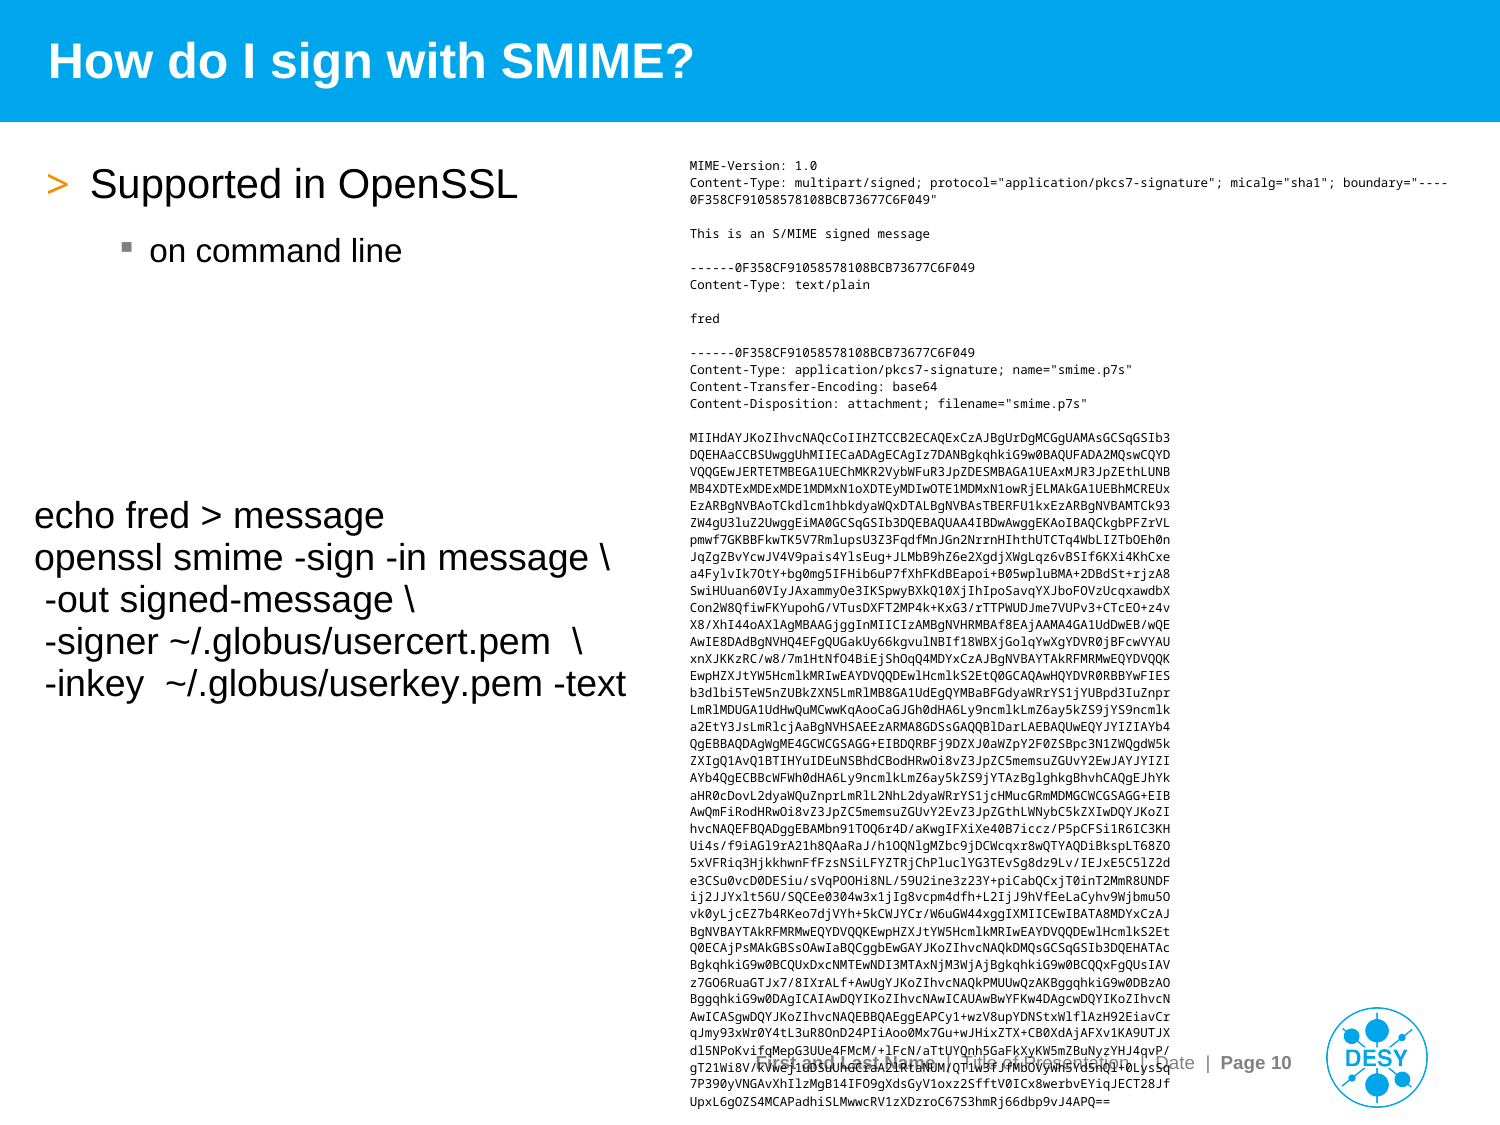

# How do I sign with SMIME?
MIME-Version: 1.0
Content-Type: multipart/signed; protocol="application/pkcs7-signature"; micalg="sha1"; boundary="----0F358CF91058578108BCB73677C6F049"
This is an S/MIME signed message
------0F358CF91058578108BCB73677C6F049
Content-Type: text/plain
fred
------0F358CF91058578108BCB73677C6F049
Content-Type: application/pkcs7-signature; name="smime.p7s"
Content-Transfer-Encoding: base64
Content-Disposition: attachment; filename="smime.p7s"
MIIHdAYJKoZIhvcNAQcCoIIHZTCCB2ECAQExCzAJBgUrDgMCGgUAMAsGCSqGSIb3
DQEHAaCCBSUwggUhMIIECaADAgECAgIz7DANBgkqhkiG9w0BAQUFADA2MQswCQYD
VQQGEwJERTETMBEGA1UEChMKR2VybWFuR3JpZDESMBAGA1UEAxMJR3JpZEthLUNB
MB4XDTExMDExMDE1MDMxN1oXDTEyMDIwOTE1MDMxN1owRjELMAkGA1UEBhMCREUx
EzARBgNVBAoTCkdlcm1hbkdyaWQxDTALBgNVBAsTBERFU1kxEzARBgNVBAMTCk93
ZW4gU3luZ2UwggEiMA0GCSqGSIb3DQEBAQUAA4IBDwAwggEKAoIBAQCkgbPFZrVL
pmwf7GKBBFkwTK5V7RmlupsU3Z3FqdfMnJGn2NrrnHIhthUTCTq4WbLIZTbOEh0n
JqZgZBvYcwJV4V9pais4YlsEug+JLMbB9hZ6e2XgdjXWgLqz6vBSIf6KXi4KhCxe
a4FylvIk7OtY+bg0mg5IFHib6uP7fXhFKdBEapoi+B05wpluBMA+2DBdSt+rjzA8
SwiHUuan60VIyJAxammyOe3IKSpwyBXkQ10XjIhIpoSavqYXJboFOVzUcqxawdbX
Con2W8QfiwFKYupohG/VTusDXFT2MP4k+KxG3/rTTPWUDJme7VUPv3+CTcEO+z4v
X8/XhI44oAXlAgMBAAGjggInMIICIzAMBgNVHRMBAf8EAjAAMA4GA1UdDwEB/wQE
AwIE8DAdBgNVHQ4EFgQUGakUy66kgvulNBIf18WBXjGolqYwXgYDVR0jBFcwVYAU
xnXJKKzRC/w8/7m1HtNfO4BiEjShOqQ4MDYxCzAJBgNVBAYTAkRFMRMwEQYDVQQK
EwpHZXJtYW5HcmlkMRIwEAYDVQQDEwlHcmlkS2EtQ0GCAQAwHQYDVR0RBBYwFIES
b3dlbi5TeW5nZUBkZXN5LmRlMB8GA1UdEgQYMBaBFGdyaWRrYS1jYUBpd3IuZnpr
LmRlMDUGA1UdHwQuMCwwKqAooCaGJGh0dHA6Ly9ncmlkLmZ6ay5kZS9jYS9ncmlk
a2EtY3JsLmRlcjAaBgNVHSAEEzARMA8GDSsGAQQBlDarLAEBAQUwEQYJYIZIAYb4
QgEBBAQDAgWgME4GCWCGSAGG+EIBDQRBFj9DZXJ0aWZpY2F0ZSBpc3N1ZWQgdW5k
ZXIgQ1AvQ1BTIHYuIDEuNSBhdCBodHRwOi8vZ3JpZC5memsuZGUvY2EwJAYJYIZI
AYb4QgECBBcWFWh0dHA6Ly9ncmlkLmZ6ay5kZS9jYTAzBglghkgBhvhCAQgEJhYk
aHR0cDovL2dyaWQuZnprLmRlL2NhL2dyaWRrYS1jcHMucGRmMDMGCWCGSAGG+EIB
AwQmFiRodHRwOi8vZ3JpZC5memsuZGUvY2EvZ3JpZGthLWNybC5kZXIwDQYJKoZI
hvcNAQEFBQADggEBAMbn91TOQ6r4D/aKwgIFXiXe40B7iccz/P5pCFSi1R6IC3KH
Ui4s/f9iAGl9rA21h8QAaRaJ/h1OQNlgMZbc9jDCWcqxr8wQTYAQDiBkspLT68ZO
5xVFRiq3HjkkhwnFfFzsNSiLFYZTRjChPluclYG3TEvSg8dz9Lv/IEJxE5C5lZ2d
e3CSu0vcD0DESiu/sVqPOOHi8NL/59U2ine3z23Y+piCabQCxjT0inT2MmR8UNDF
ij2JJYxlt56U/SQCEe0304w3x1jIg8vcpm4dfh+L2IjJ9hVfEeLaCyhv9Wjbmu5O
vk0yLjcEZ7b4RKeo7djVYh+5kCWJYCr/W6uGW44xggIXMIICEwIBATA8MDYxCzAJ
BgNVBAYTAkRFMRMwEQYDVQQKEwpHZXJtYW5HcmlkMRIwEAYDVQQDEwlHcmlkS2Et
Q0ECAjPsMAkGBSsOAwIaBQCggbEwGAYJKoZIhvcNAQkDMQsGCSqGSIb3DQEHATAc
BgkqhkiG9w0BCQUxDxcNMTEwNDI3MTAxNjM3WjAjBgkqhkiG9w0BCQQxFgQUsIAV
z7GO6RuaGTJx7/8IXrALf+AwUgYJKoZIhvcNAQkPMUUwQzAKBggqhkiG9w0DBzAO
BggqhkiG9w0DAgICAIAwDQYIKoZIhvcNAwICAUAwBwYFKw4DAgcwDQYIKoZIhvcN
AwICASgwDQYJKoZIhvcNAQEBBQAEggEAPCy1+wzV8upYDNStxWlflAzH92EiavCr
qJmy93xWr0Y4tL3uR8OnD24PIiAoo0Mx7Gu+wJHixZTX+CB0XdAjAFXv1KA9UTJX
dl5NPoKvifqMepG3UUe4FMcM/+lFcN/aTtUYQnh5GaFkXyKW5mZBuNyzYHJ4qvP/
gT21Wi8V/kVwej1uDSuUhGCraA2lRtaNUM/QT1w3fJfMbOVyWh5Yd5nQl+0LysSq
7P390yVNGAvXhIlzMgB14IFO9gXdsGyV1oxz2SfftV0ICx8werbvEYiqJECT28Jf
UpxL6gOZS4MCAPadhiSLMwwcRV1zXDzroC67S3hmRj66dbp9vJ4APQ==
------0F358CF91058578108BCB73677C6F049--
Supported in OpenSSL
on command line
echo fred > message
openssl smime -sign -in message \
 -out signed-message \
 -signer ~/.globus/usercert.pem \
 -inkey ~/.globus/userkey.pem -text